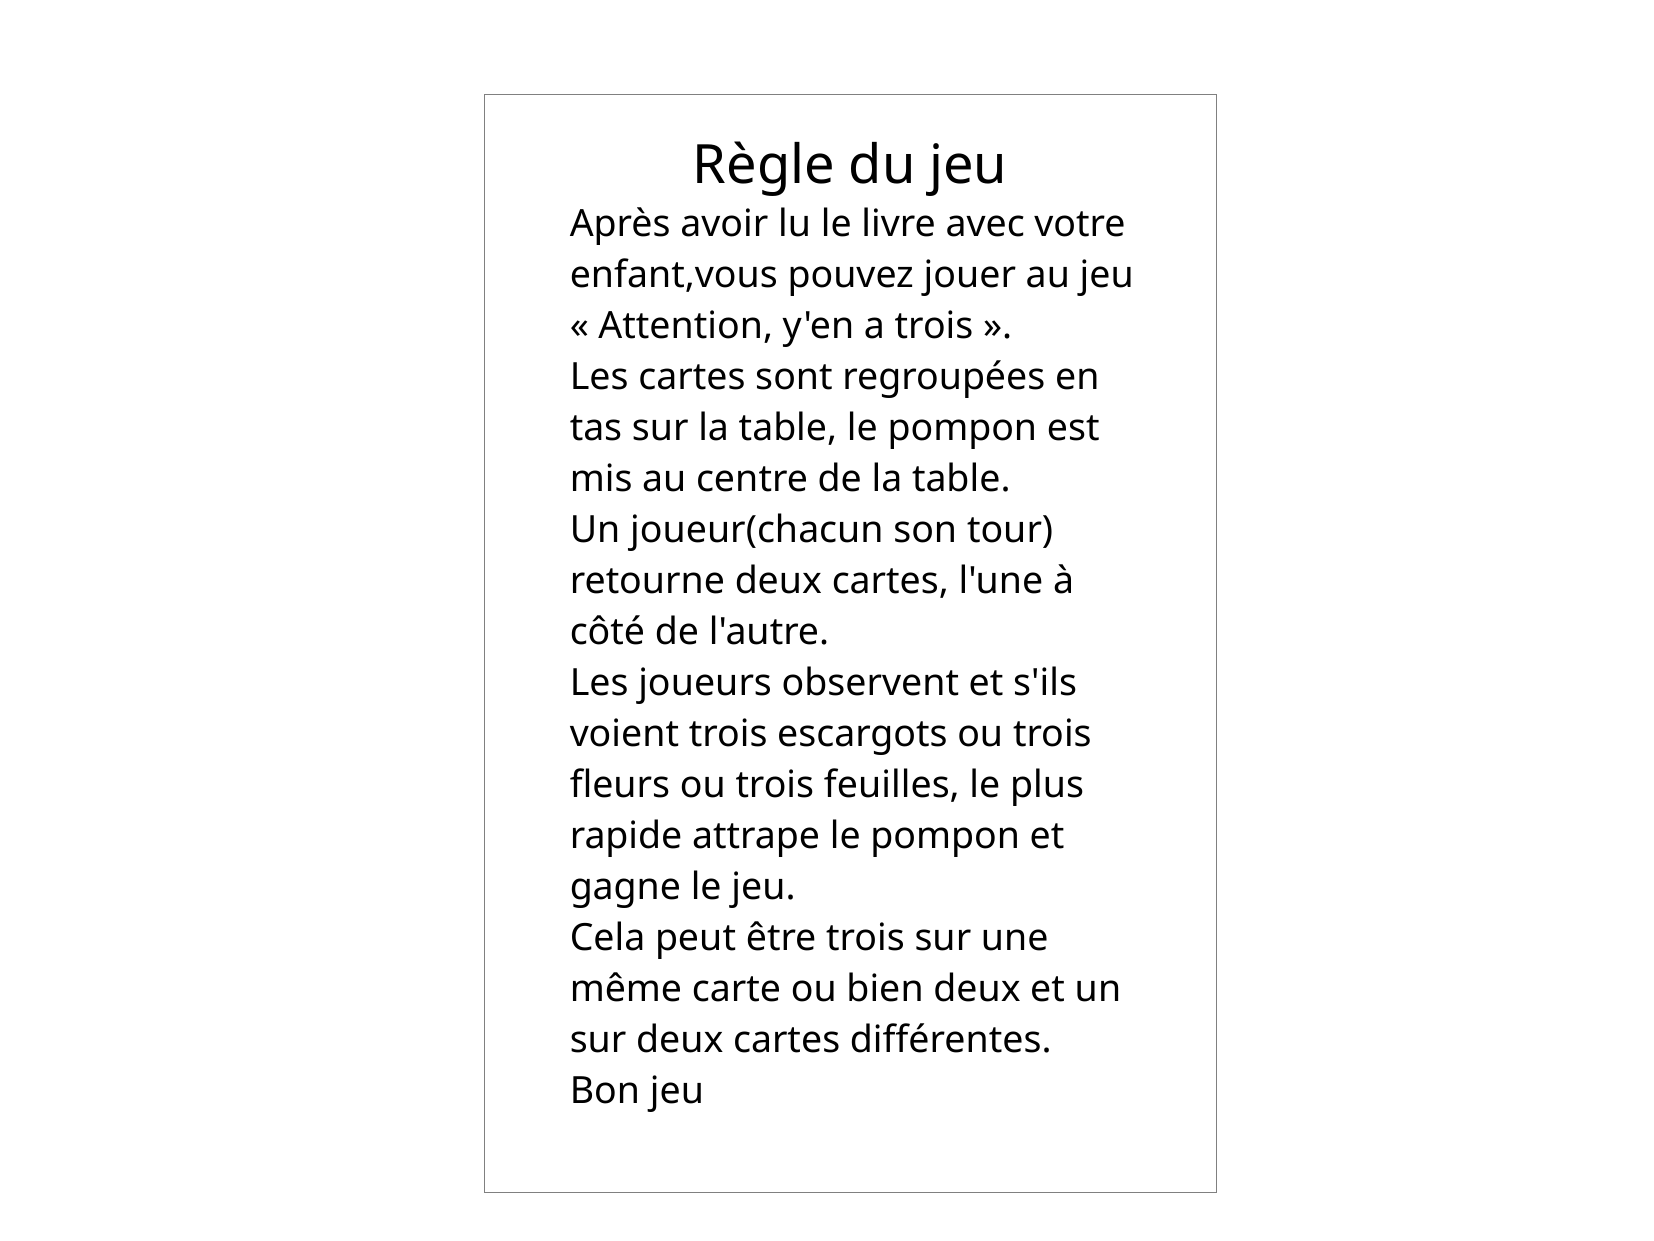

Règle du jeu
Après avoir lu le livre avec votre enfant,vous pouvez jouer au jeu « Attention, y'en a trois ».
Les cartes sont regroupées en tas sur la table, le pompon est mis au centre de la table.
Un joueur(chacun son tour) retourne deux cartes, l'une à côté de l'autre.
Les joueurs observent et s'ils voient trois escargots ou trois fleurs ou trois feuilles, le plus rapide attrape le pompon et gagne le jeu.
Cela peut être trois sur une même carte ou bien deux et un sur deux cartes différentes.
Bon jeu